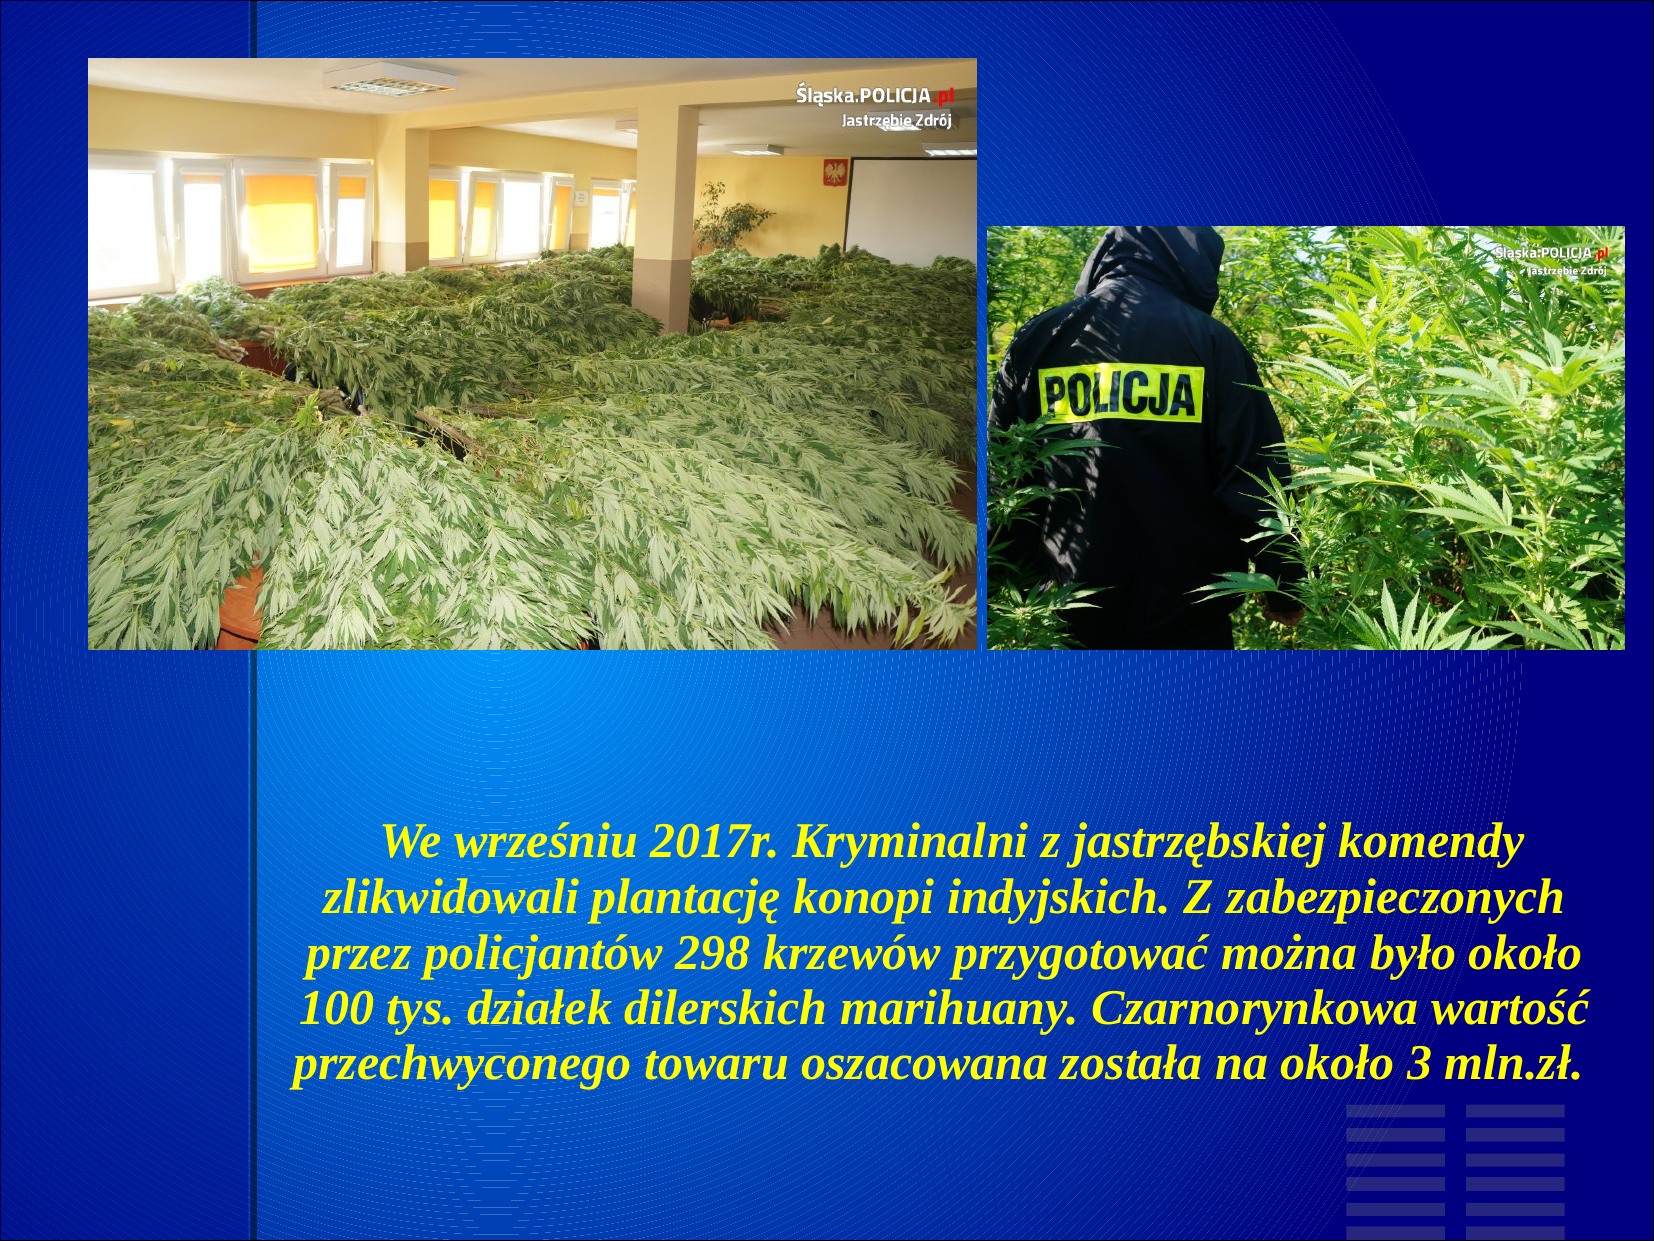

We wrześniu 2017r. Kryminalni z jastrzębskiej komendy zlikwidowali plantację konopi indyjskich. Z zabezpieczonych przez policjantów 298 krzewów przygotować można było około 100 tys. działek dilerskich marihuany. Czarnorynkowa wartość przechwyconego towaru oszacowana została na około 3 mln.zł.